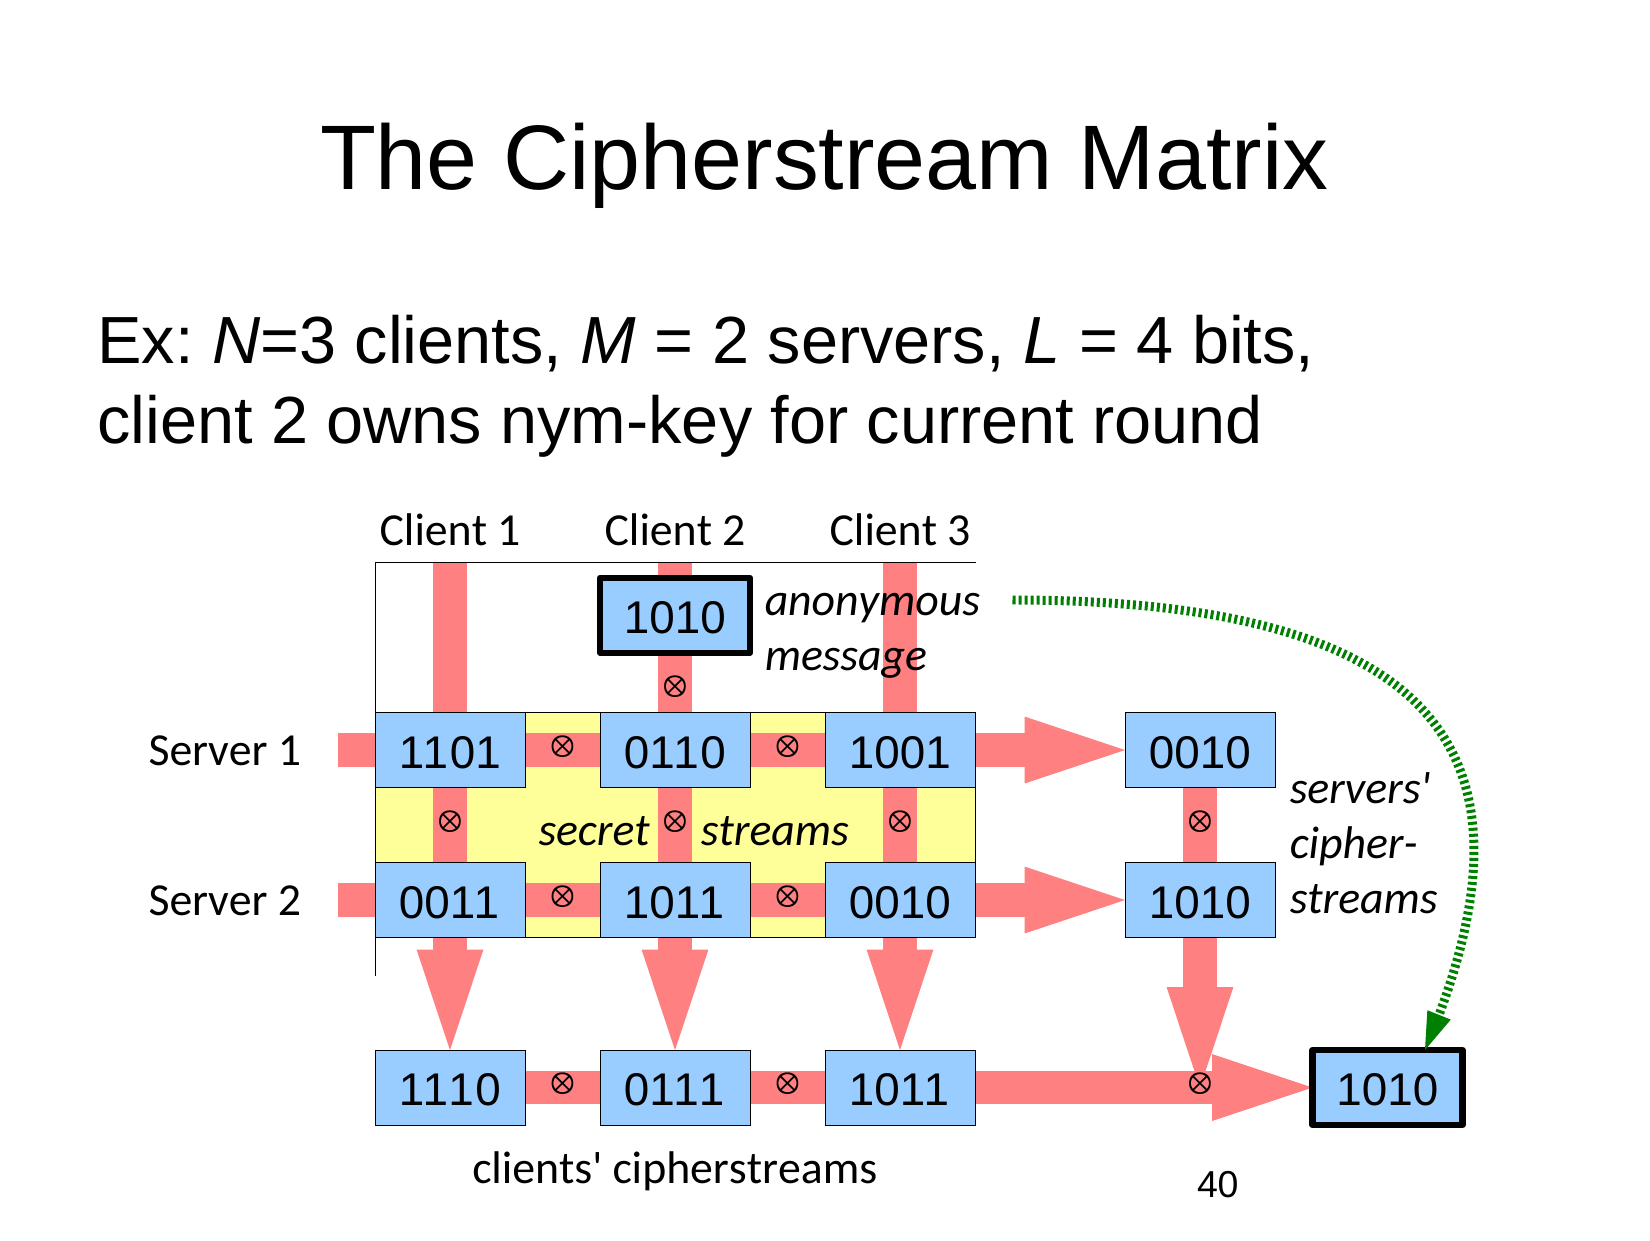

# The Cipherstream Matrix
Ex: N=3 clients, M = 2 servers, L = 4 bits,
client 2 owns nym-key for current round
Client 1
Client 2
Client 3
anonymous
message
1010
⊗
Server 1
1101
⊗
0110
⊗
1001
0010
servers'
cipher-
streams
⊗
⊗
⊗
⊗
secret streams
Server 2
0011
⊗
1011
⊗
0010
1010
1110
⊗
0111
⊗
1011
⊗
1010
clients' cipherstreams
40